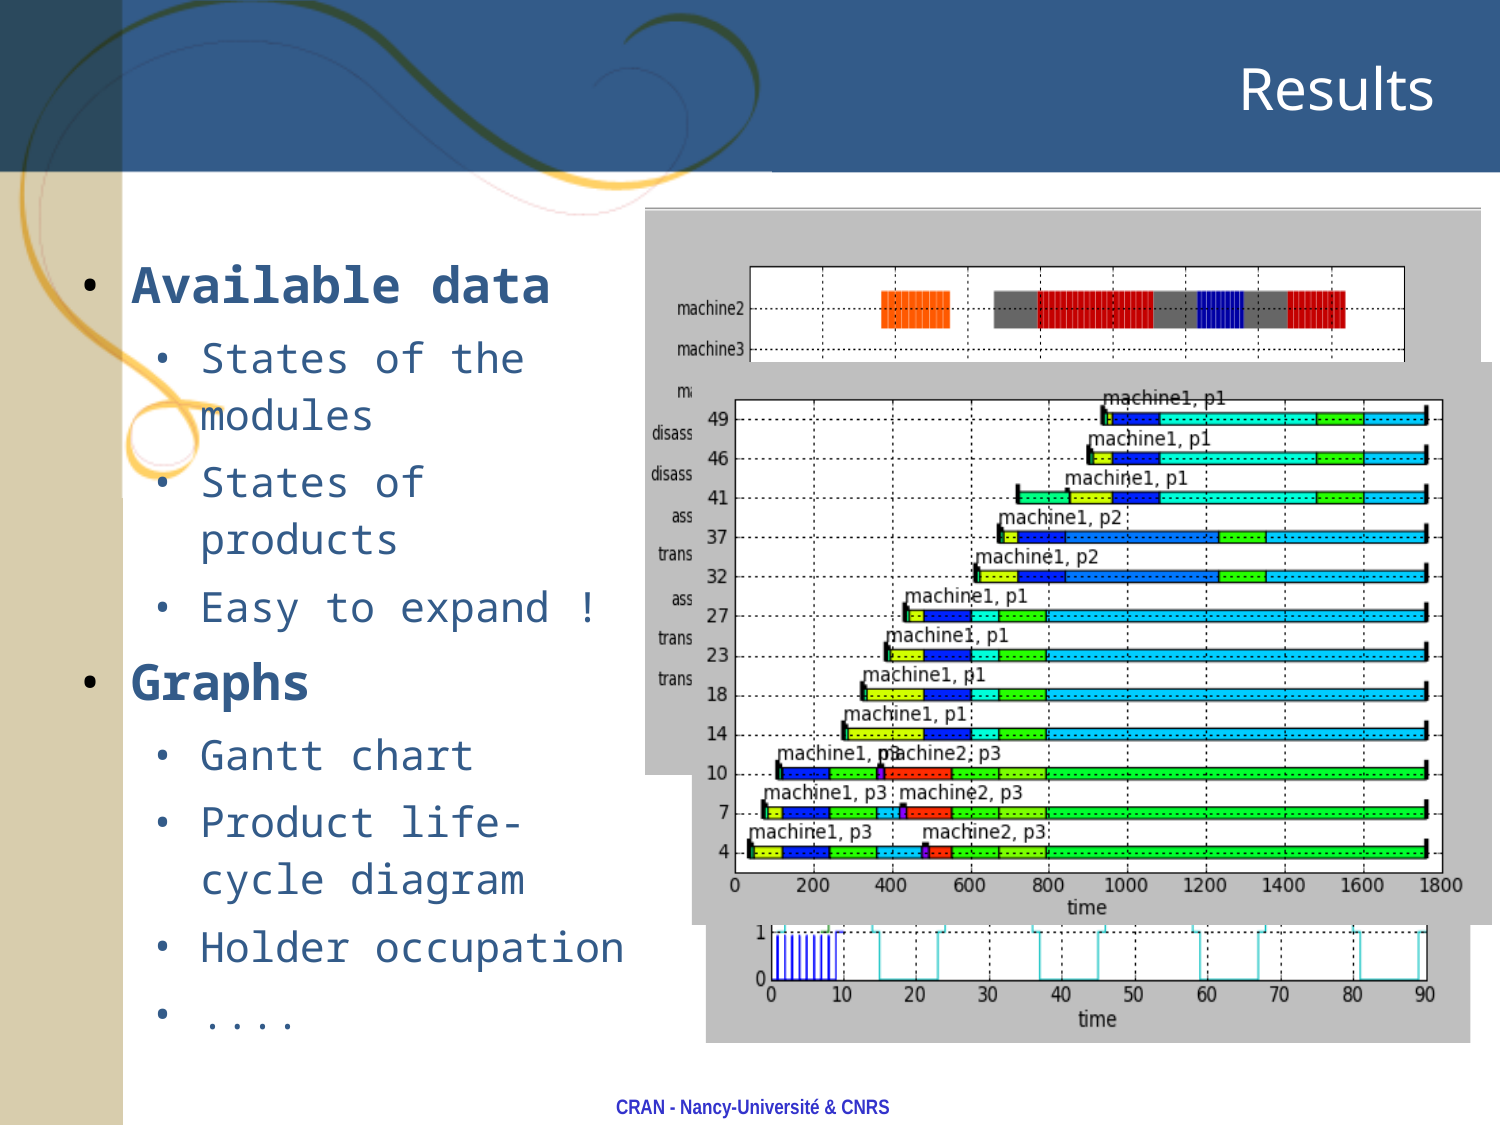

# Results
Available data
States of the modules
States of products
Easy to expand !
Graphs
Gantt chart
Product life-cycle diagram
Holder occupation
....